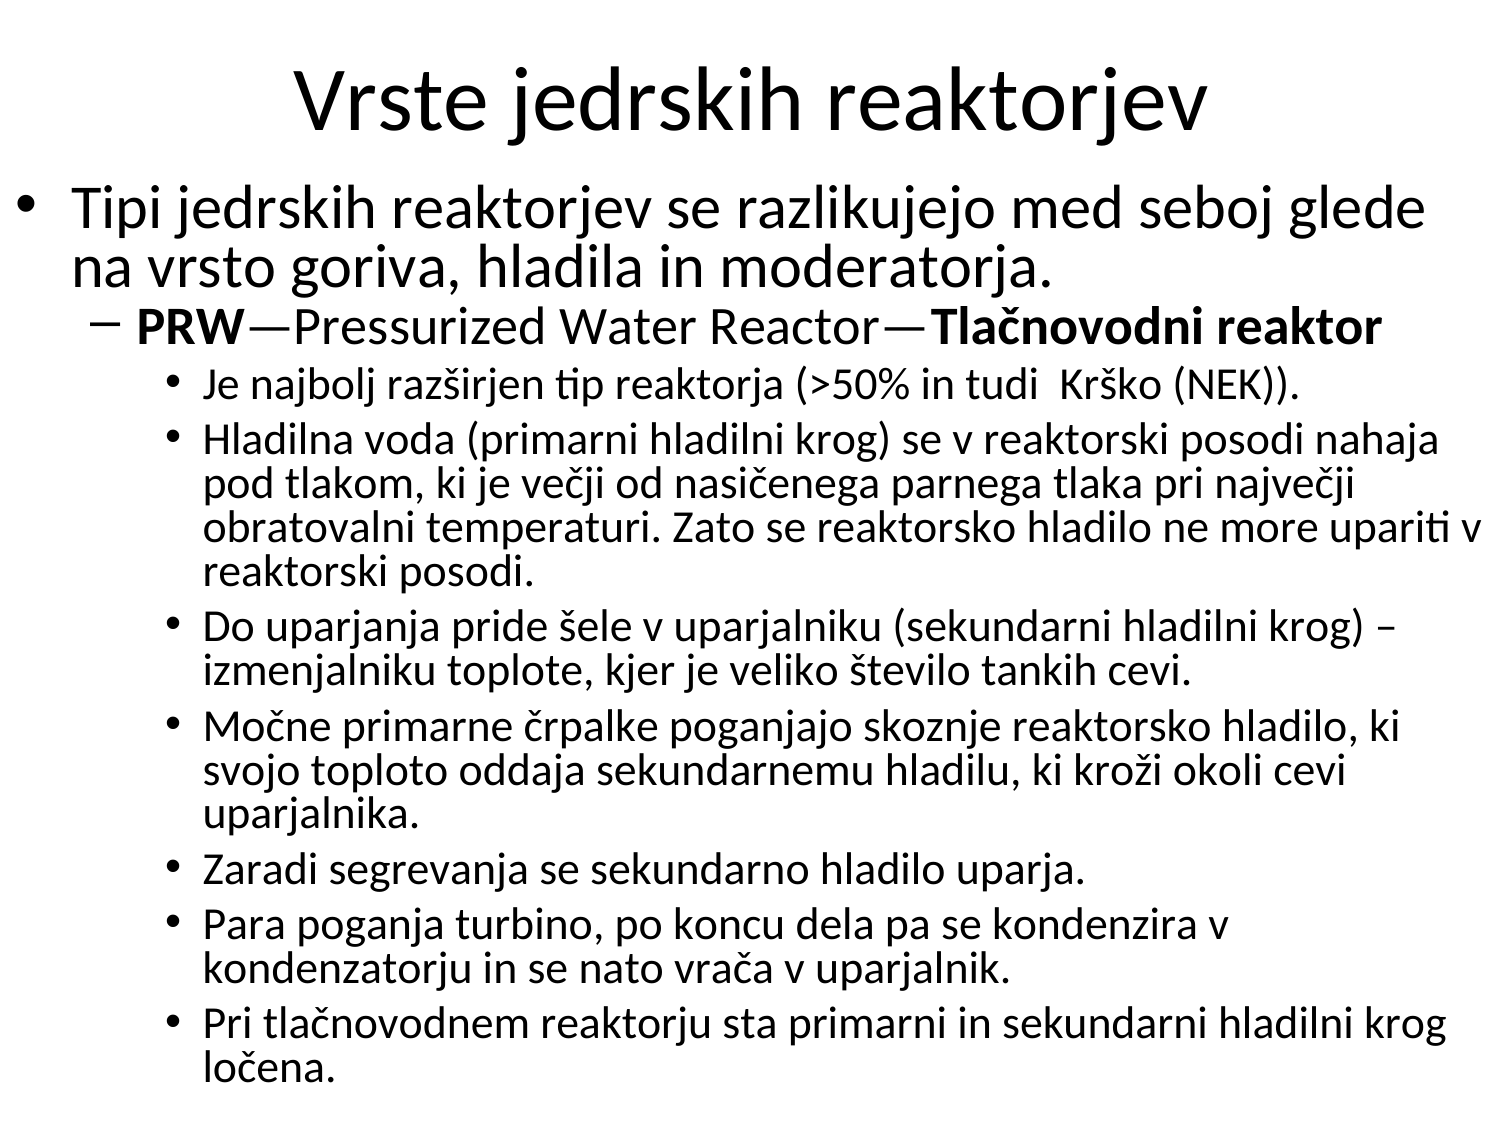

Vrste jedrskih reaktorjev
Tipi jedrskih reaktorjev se razlikujejo med seboj glede na vrsto goriva, hladila in moderatorja.
PRW—Pressurized Water Reactor—Tlačnovodni reaktor
Je najbolj razširjen tip reaktorja (>50% in tudi Krško (NEK)).
Hladilna voda (primarni hladilni krog) se v reaktorski posodi nahaja pod tlakom, ki je večji od nasičenega parnega tlaka pri največji obratovalni temperaturi. Zato se reaktorsko hladilo ne more upariti v reaktorski posodi.
Do uparjanja pride šele v uparjalniku (sekundarni hladilni krog) – izmenjalniku toplote, kjer je veliko število tankih cevi.
Močne primarne črpalke poganjajo skoznje reaktorsko hladilo, ki svojo toploto oddaja sekundarnemu hladilu, ki kroži okoli cevi uparjalnika.
Zaradi segrevanja se sekundarno hladilo uparja.
Para poganja turbino, po koncu dela pa se kondenzira v kondenzatorju in se nato vrača v uparjalnik.
Pri tlačnovodnem reaktorju sta primarni in sekundarni hladilni krog ločena.